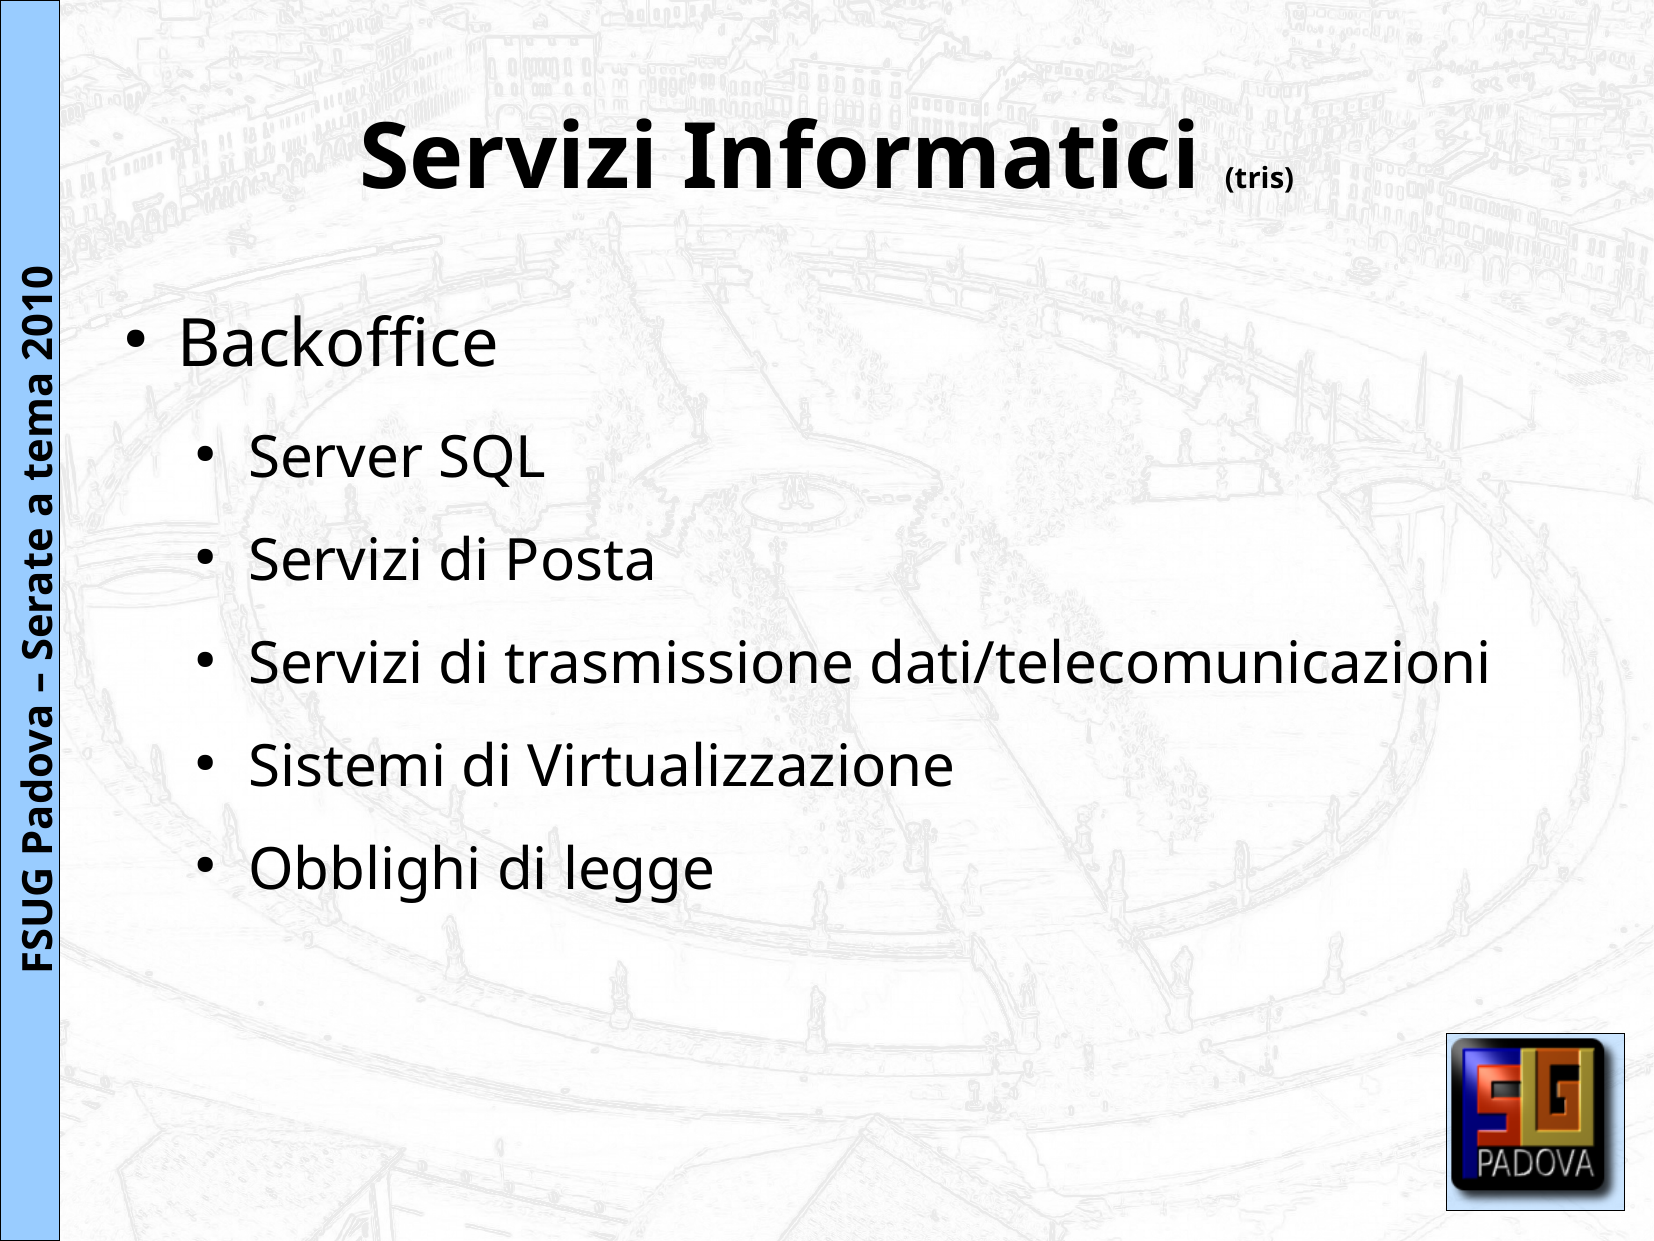

# Servizi Informatici (tris)
Backoffice
Server SQL
Servizi di Posta
Servizi di trasmissione dati/telecomunicazioni
Sistemi di Virtualizzazione
Obblighi di legge
FSUG Padova – Serate a tema 2010
FSUG Padova – Serate a tema 2010